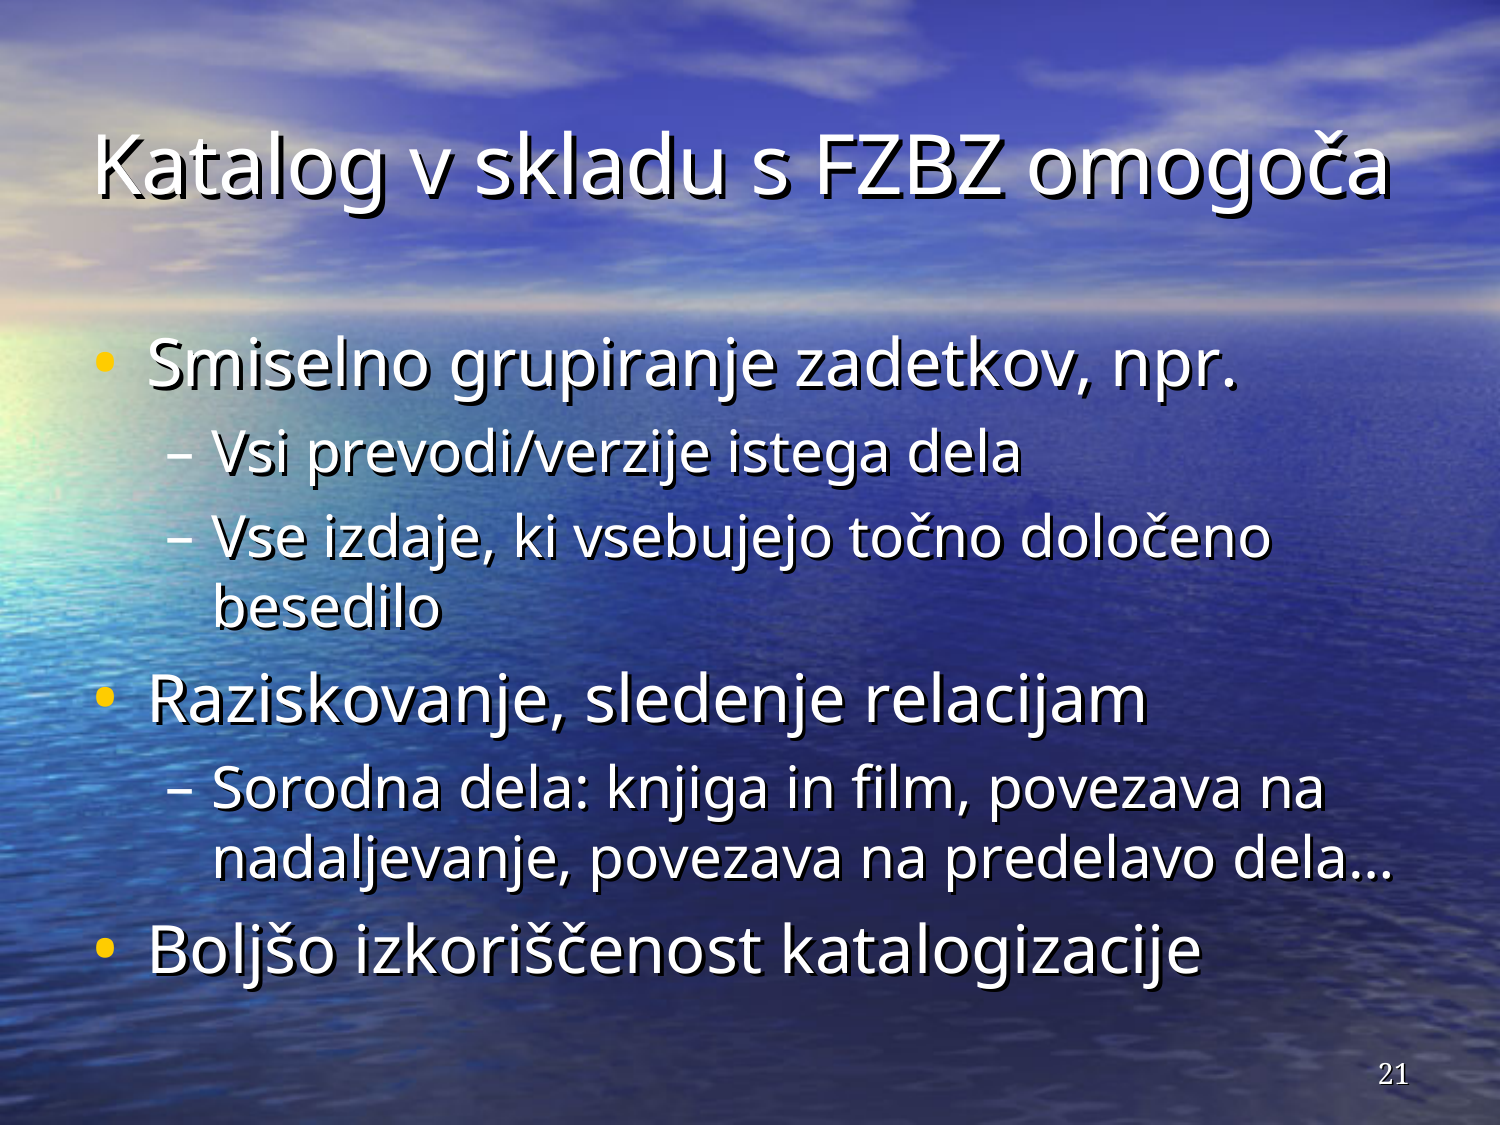

# Katalog v skladu s FZBZ omogoča
Smiselno grupiranje zadetkov, npr.
Vsi prevodi/verzije istega dela
Vse izdaje, ki vsebujejo točno določeno besedilo
Raziskovanje, sledenje relacijam
Sorodna dela: knjiga in film, povezava na nadaljevanje, povezava na predelavo dela…
Boljšo izkoriščenost katalogizacije